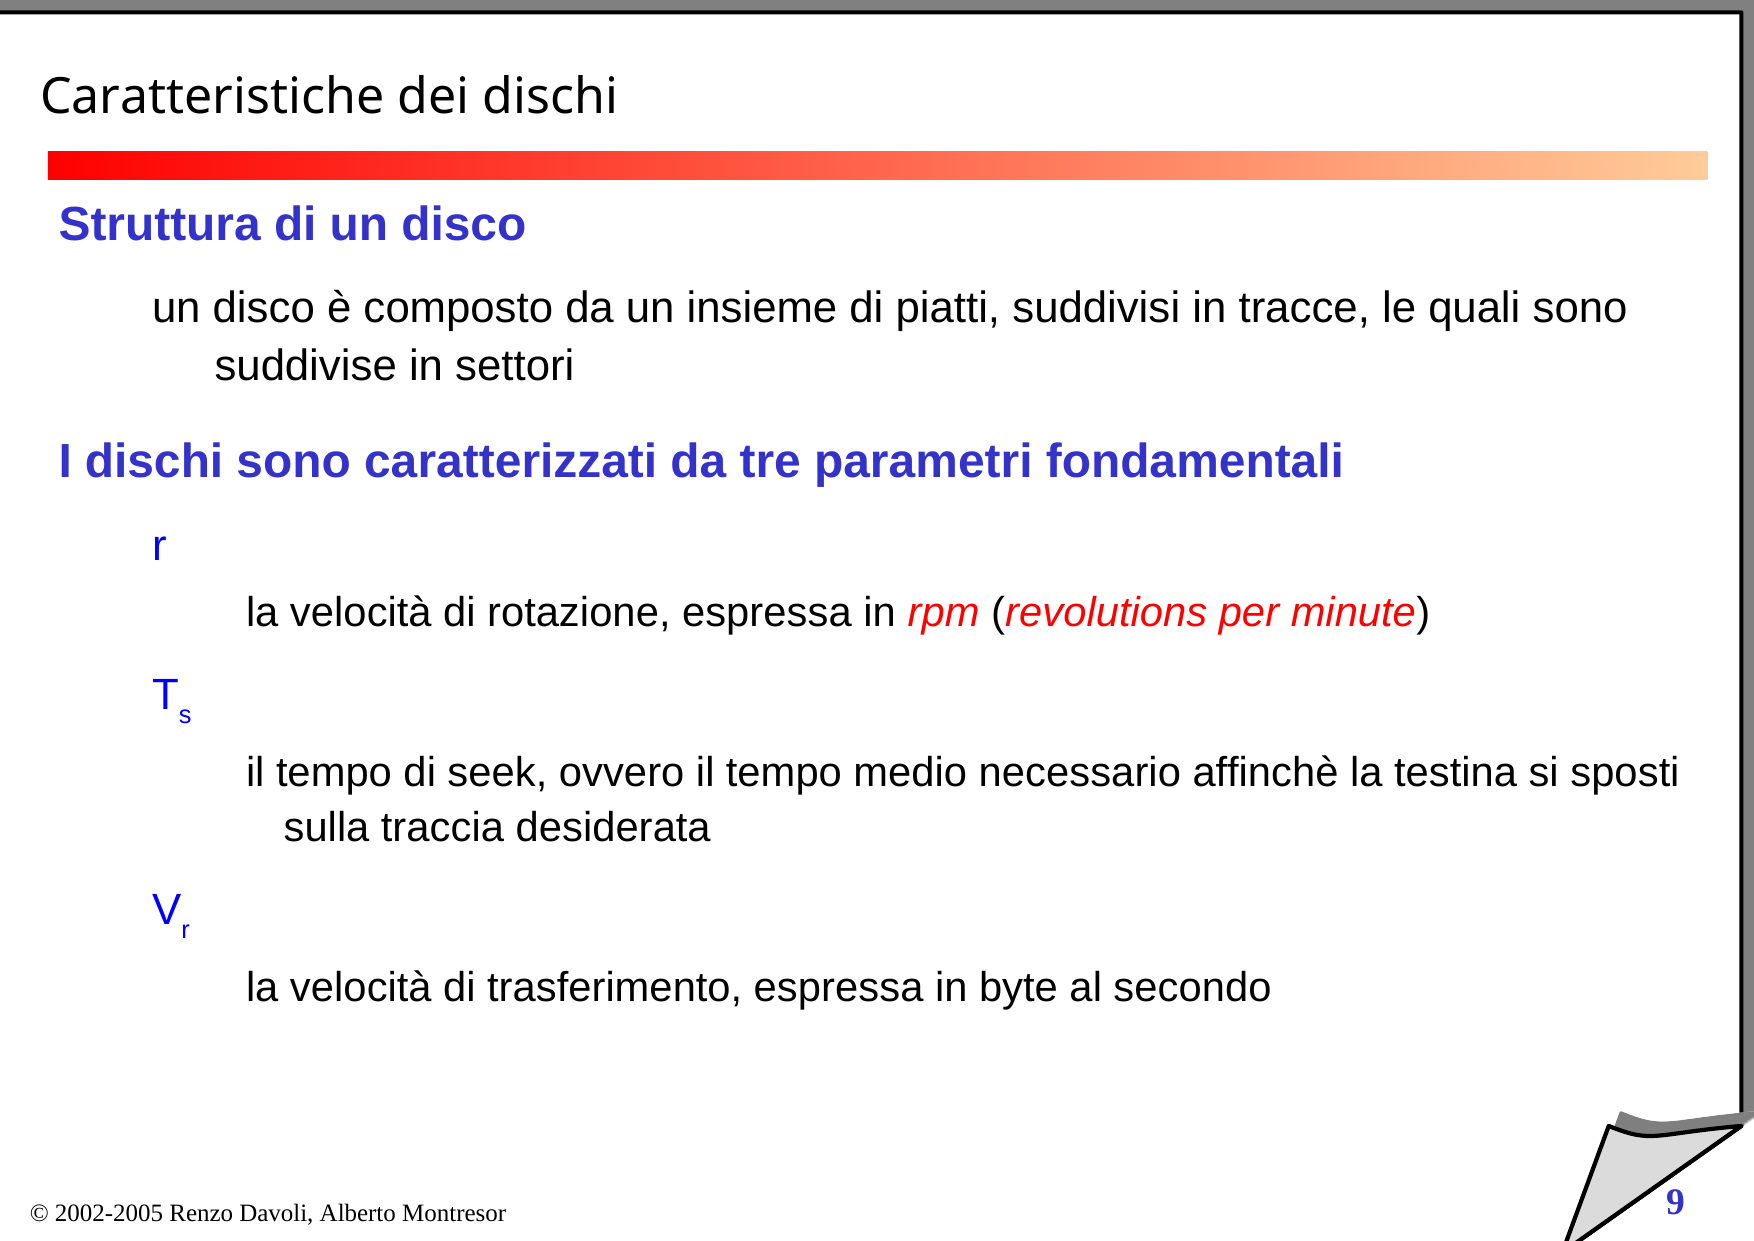

# Caratteristiche dei dischi
Struttura di un disco
un disco è composto da un insieme di piatti, suddivisi in tracce, le quali sono suddivise in settori
I dischi sono caratterizzati da tre parametri fondamentali
r
la velocità di rotazione, espressa in rpm (revolutions per minute)
Ts
il tempo di seek, ovvero il tempo medio necessario affinchè la testina si sposti sulla traccia desiderata
Vr
la velocità di trasferimento, espressa in byte al secondo